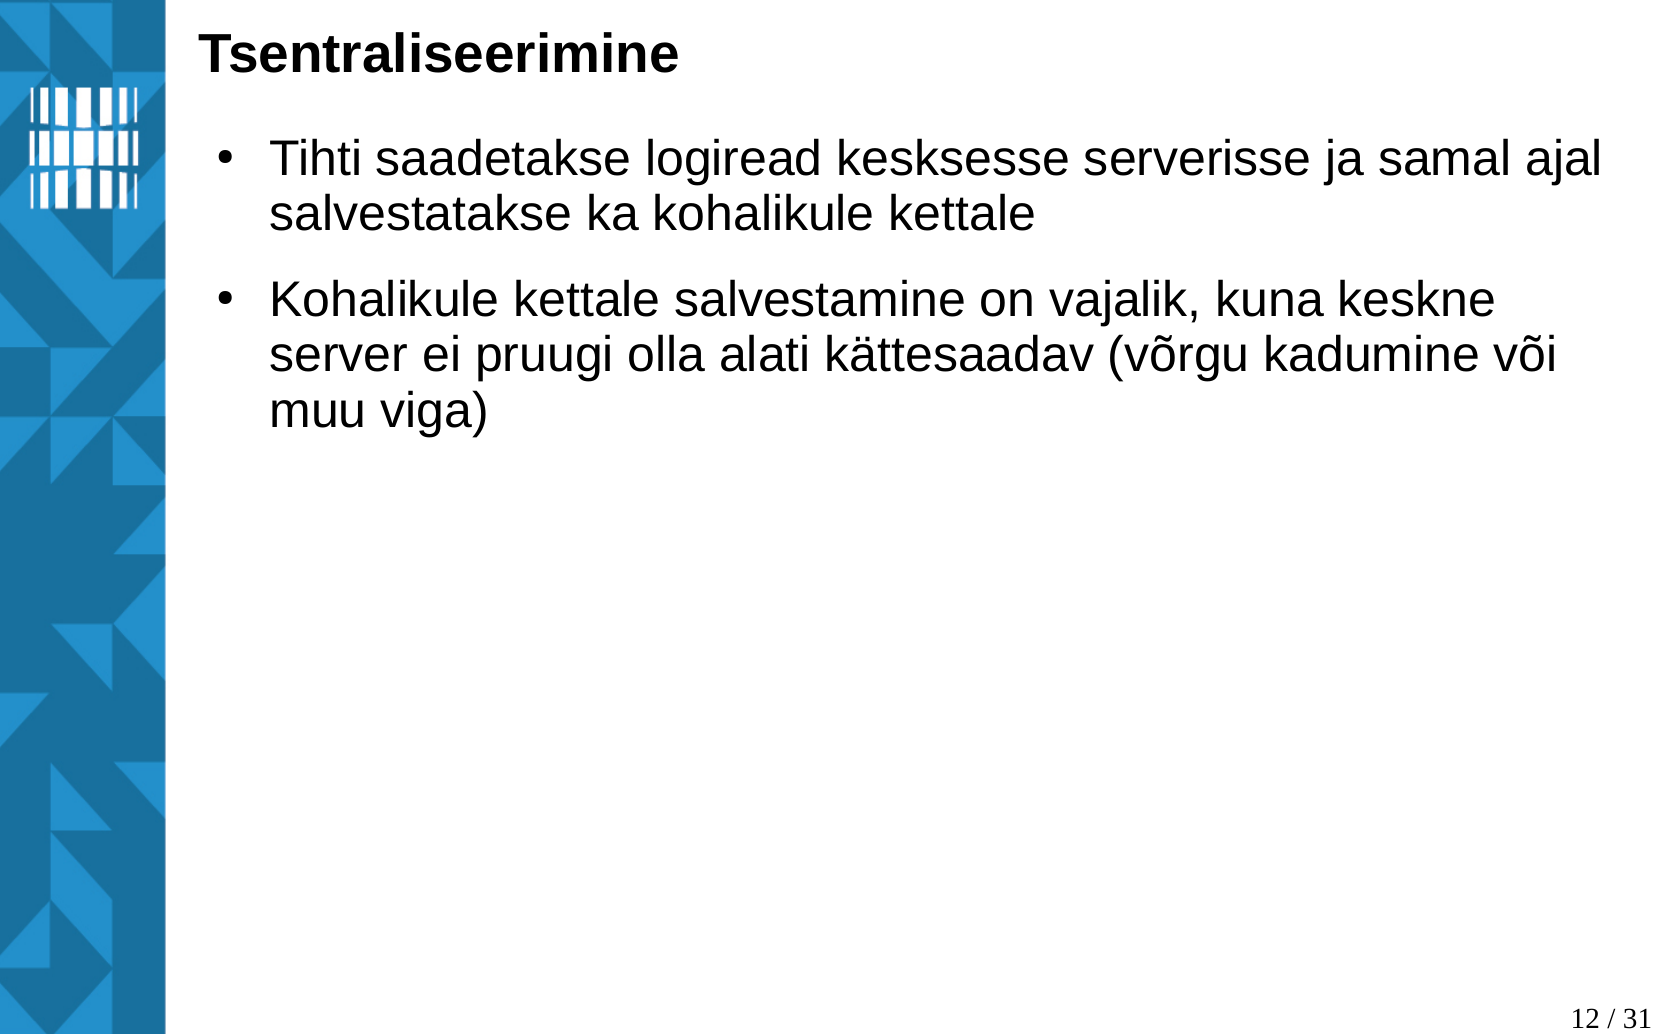

# Tsentraliseerimine
Tihti saadetakse logiread kesksesse serverisse ja samal ajal salvestatakse ka kohalikule kettale
Kohalikule kettale salvestamine on vajalik, kuna keskne server ei pruugi olla alati kättesaadav (võrgu kadumine või muu viga)
12